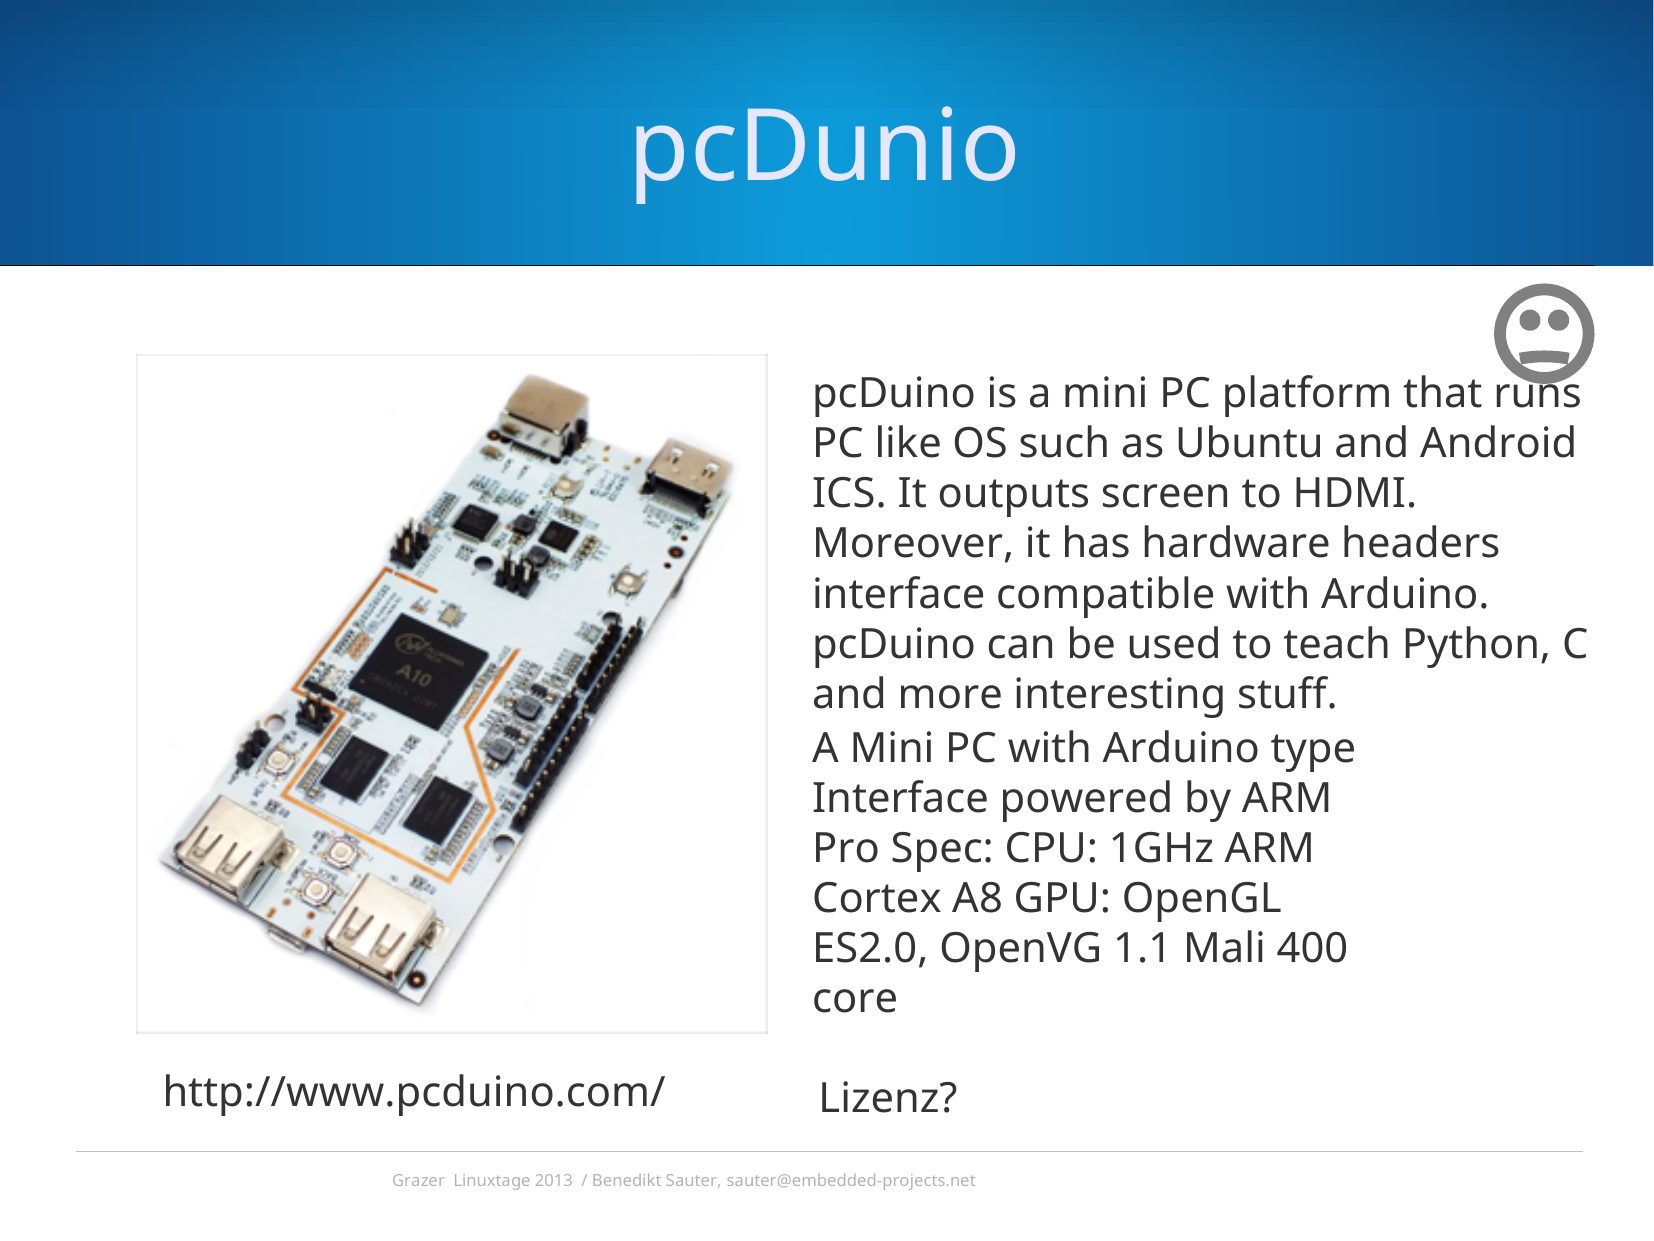

# pcDunio
pcDuino is a mini PC platform that runs PC like OS such as Ubuntu and Android ICS. It outputs screen to HDMI. Moreover, it has hardware headers interface compatible with Arduino. pcDuino can be used to teach Python, C and more interesting stuff.
A Mini PC with Arduino type Interface powered by ARM Pro Spec: CPU: 1GHz ARM Cortex A8 GPU: OpenGL ES2.0, OpenVG 1.1 Mali 400 core
http://www.pcduino.com/
Lizenz?